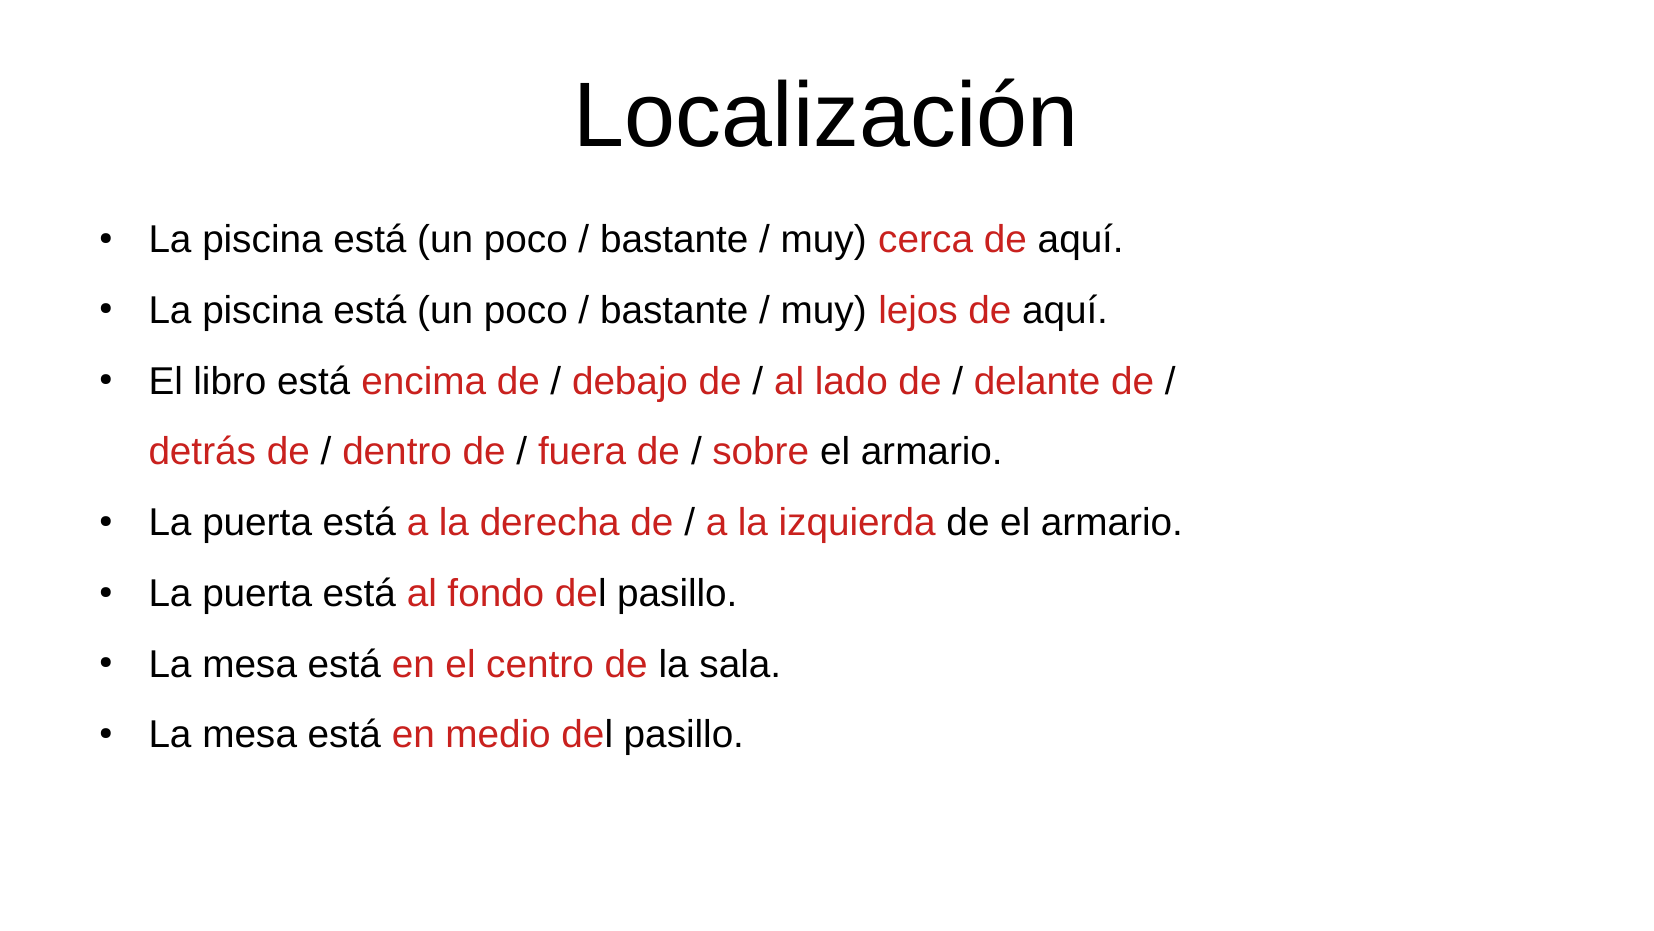

# Localización
La piscina está (un poco / bastante / muy) cerca de aquí.
La piscina está (un poco / bastante / muy) lejos de aquí.
El libro está encima de / debajo de / al lado de / delante de /
detrás de / dentro de / fuera de / sobre el armario.
La puerta está a la derecha de / a la izquierda de el armario.
La puerta está al fondo del pasillo.
La mesa está en el centro de la sala.
La mesa está en medio del pasillo.